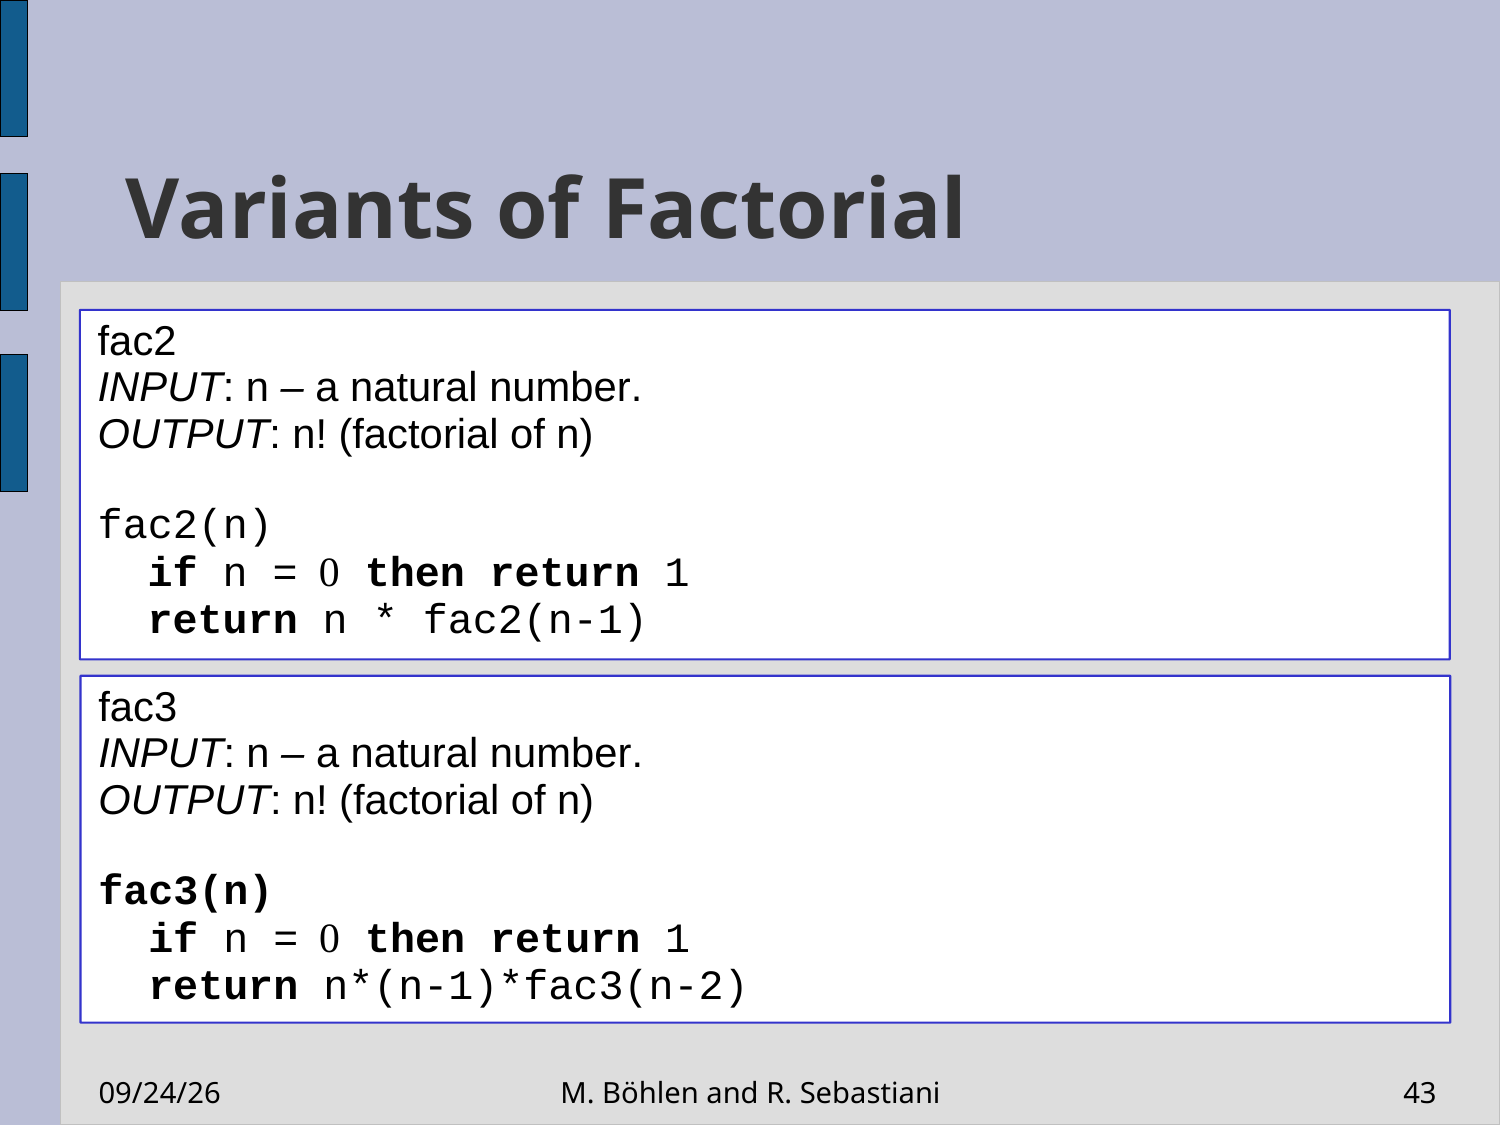

# Variants of Factorial
fac2
INPUT: n – a natural number.
OUTPUT: n! (factorial of n)
fac2(n)
 if n =0 then return 1
 return n * fac2(n-1)
fac3
INPUT: n – a natural number.
OUTPUT: n! (factorial of n)
fac3(n)
 if n =0 then return 1
 return n*(n-1)*fac3(n-2)
M. Böhlen and R. Sebastiani
43